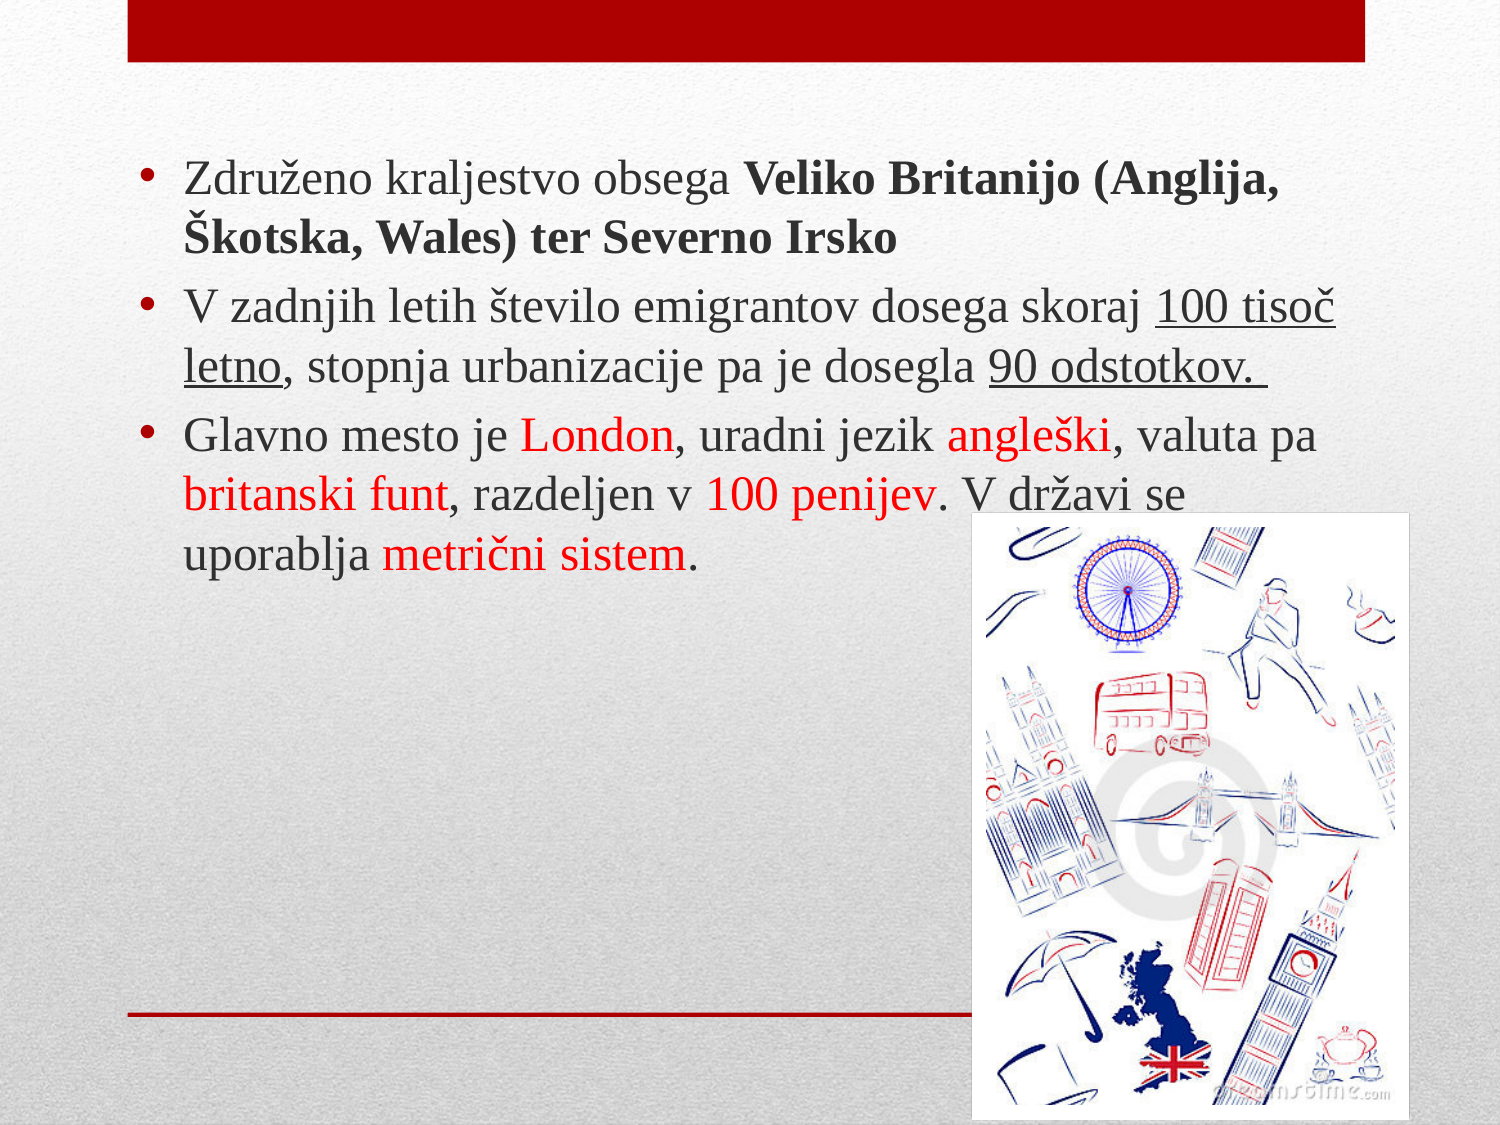

Združeno kraljestvo obsega Veliko Britanijo (Anglija, Škotska, Wales) ter Severno Irsko
V zadnjih letih število emigrantov dosega skoraj 100 tisoč letno, stopnja urbanizacije pa je dosegla 90 odstotkov.
Glavno mesto je London, uradni jezik angleški, valuta pa britanski funt, razdeljen v 100 penijev. V državi se uporablja metrični sistem.
#